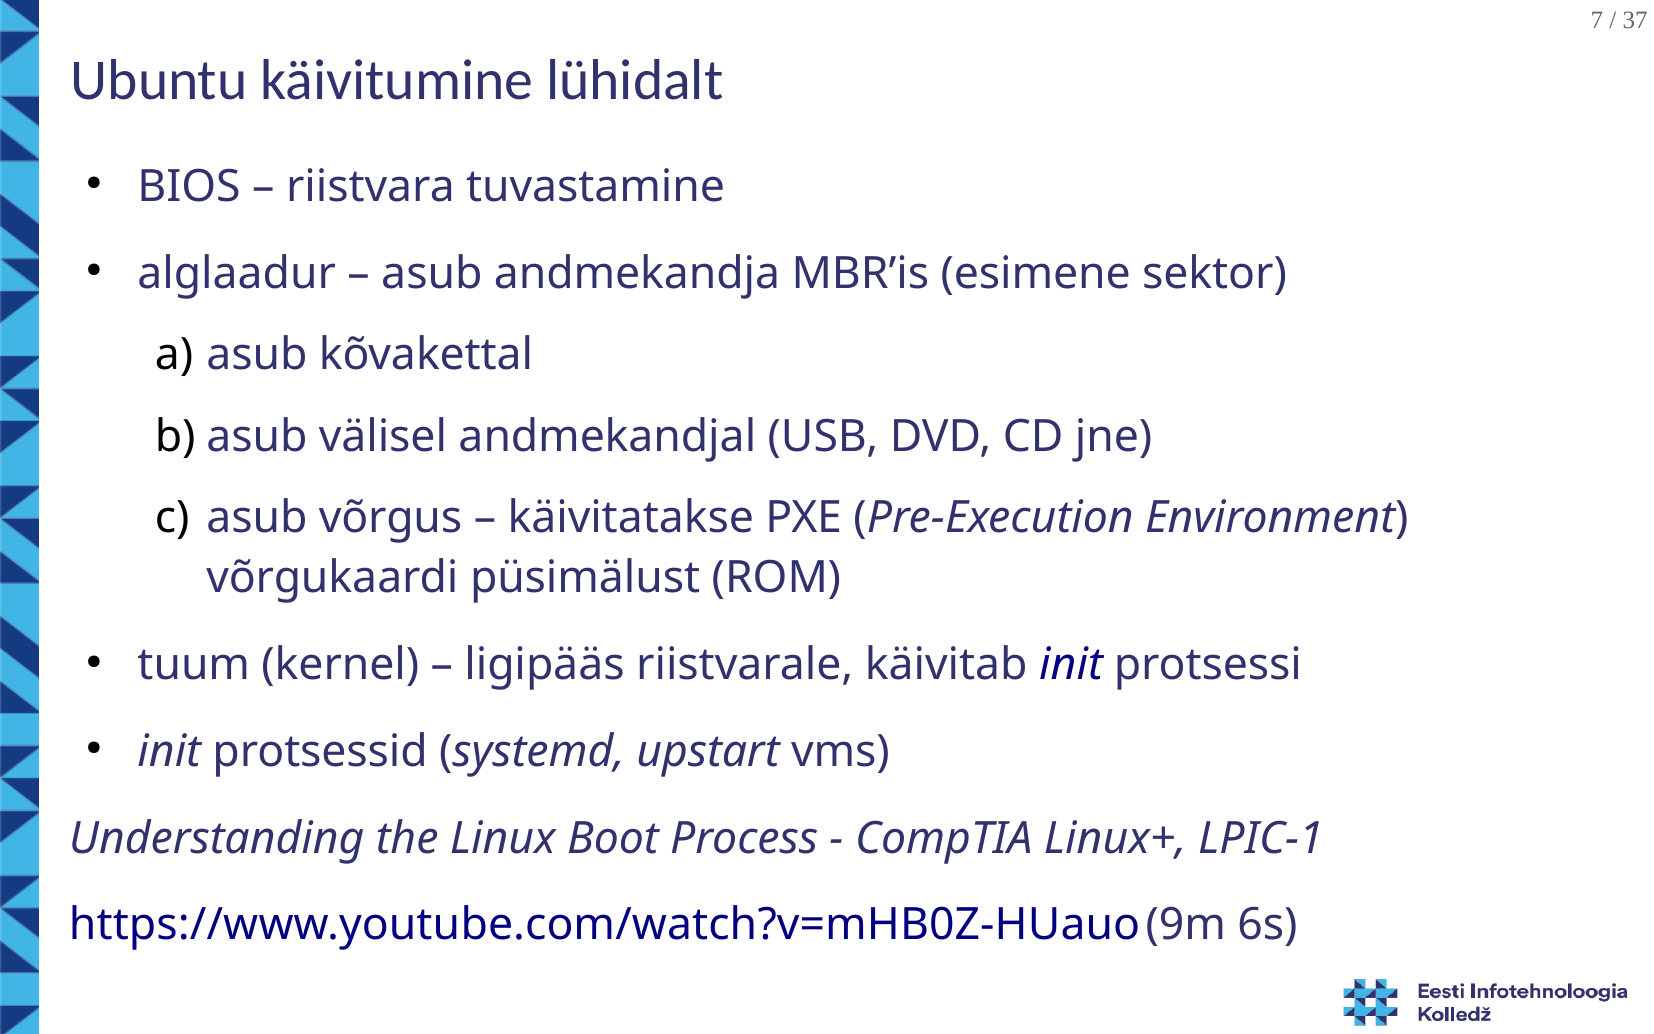

# Ubuntu käivitumine lühidalt
BIOS – riistvara tuvastamine
alglaadur – asub andmekandja MBR’is (esimene sektor)
asub kõvakettal
asub välisel andmekandjal (USB, DVD, CD jne)
asub võrgus – käivitatakse PXE (Pre-Execution Environment) võrgukaardi püsimälust (ROM)
tuum (kernel) – ligipääs riistvarale, käivitab init protsessi
init protsessid (systemd, upstart vms)
Understanding the Linux Boot Process - CompTIA Linux+, LPIC-1
https://www.youtube.com/watch?v=mHB0Z-HUauo (9m 6s)